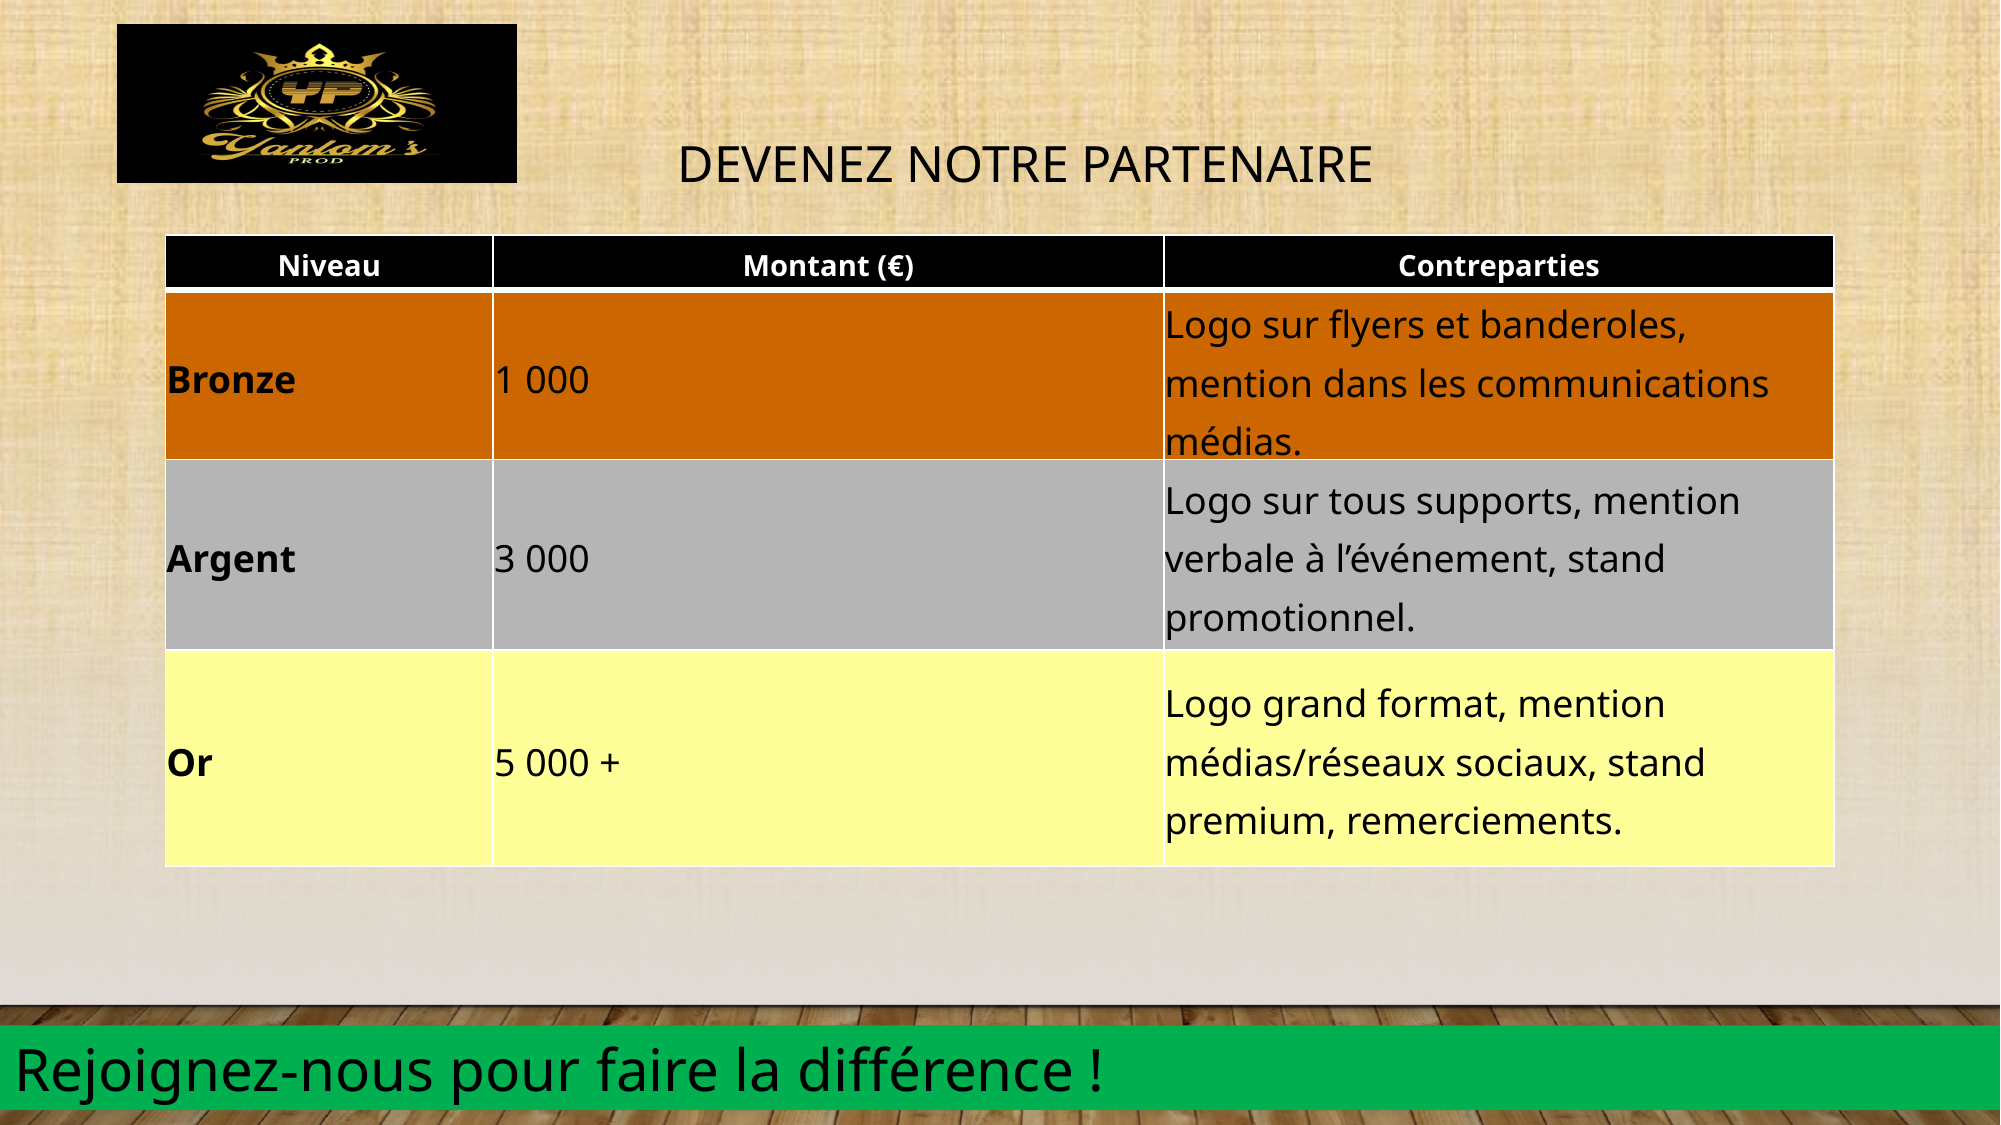

# Devenez Notre Partenaire
| Niveau | Montant (€) | Contreparties |
| --- | --- | --- |
| Bronze | 1 000 | Logo sur flyers et banderoles, mention dans les communications médias. |
| Argent | 3 000 | Logo sur tous supports, mention verbale à l’événement, stand promotionnel. |
| Or | 5 000 + | Logo grand format, mention médias/réseaux sociaux, stand premium, remerciements. |
| | |
| --- | --- |
Rejoignez-nous pour faire la différence !